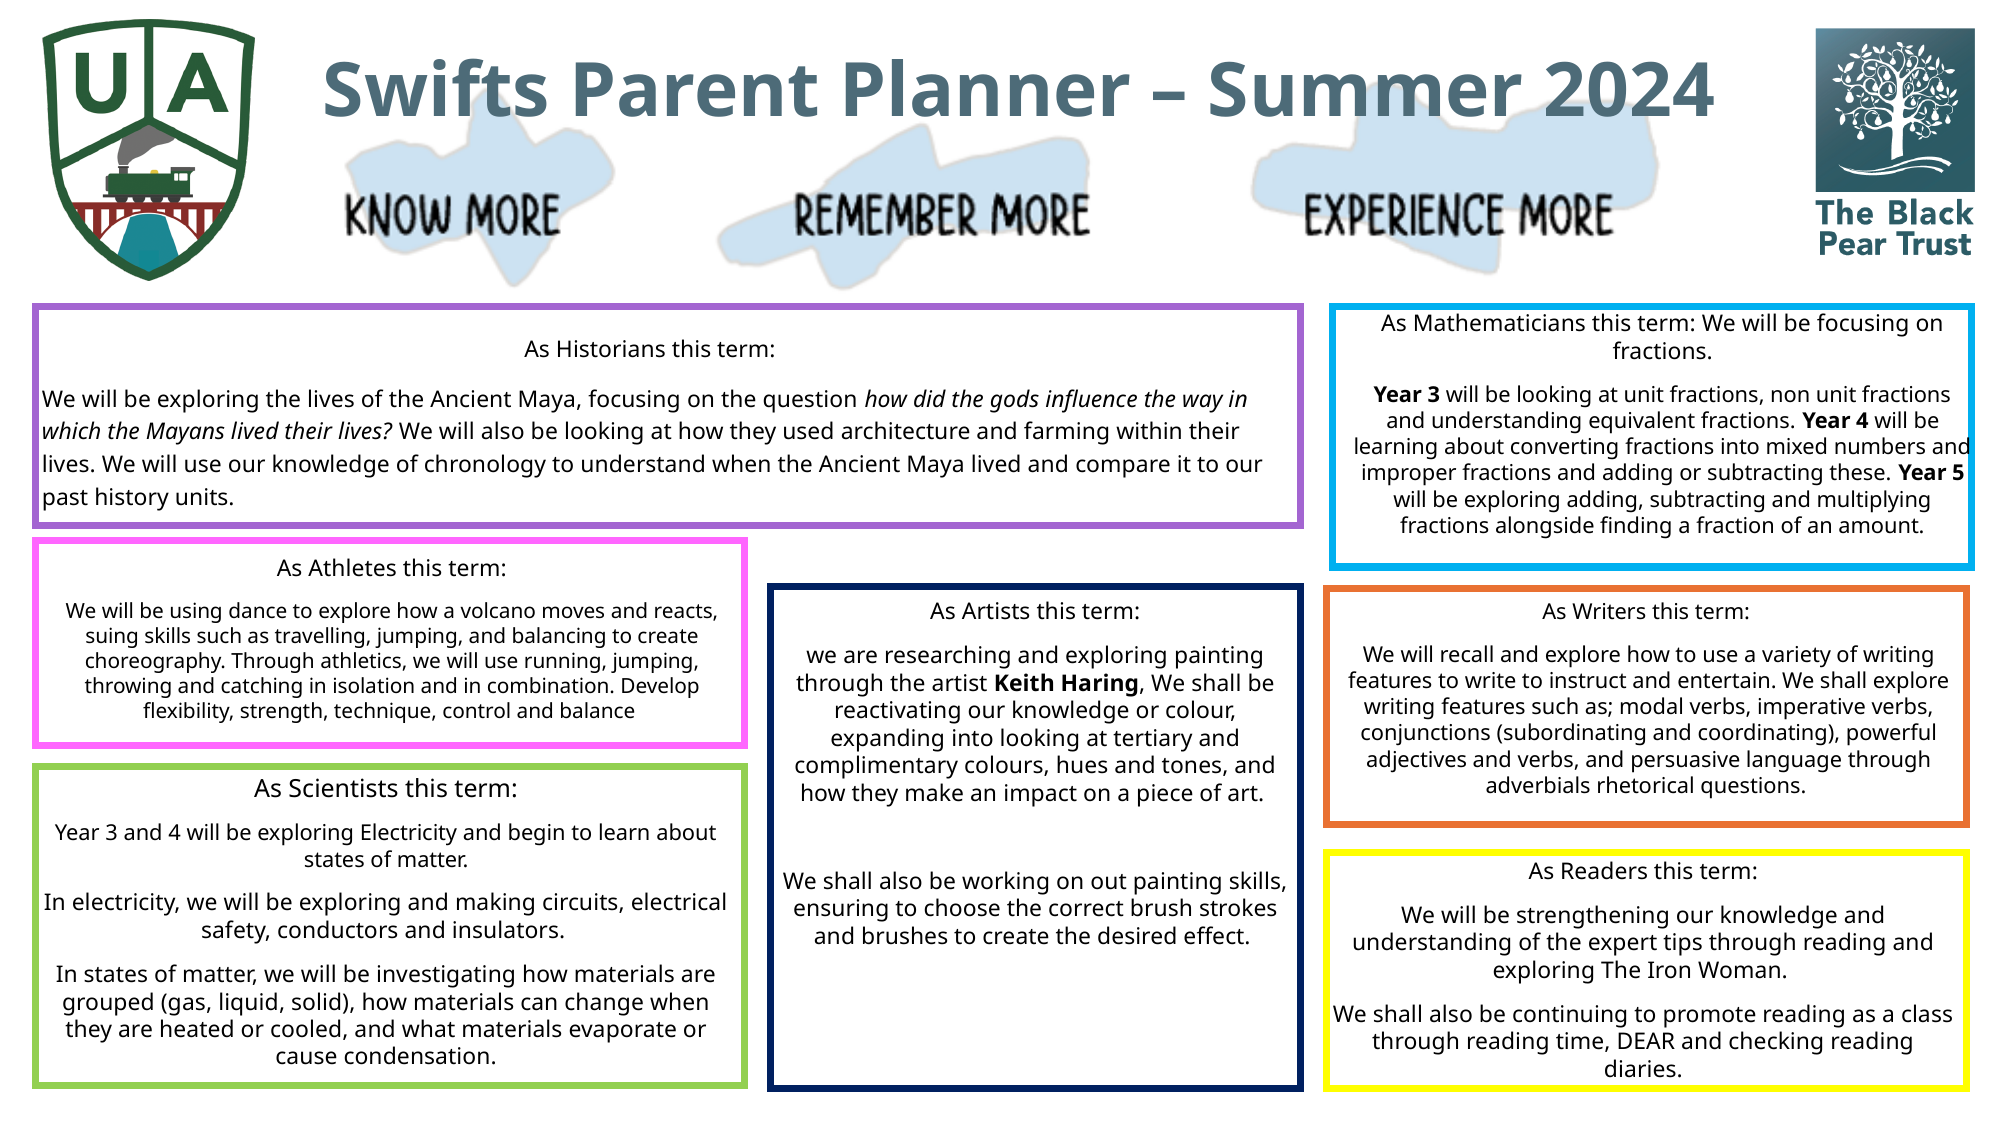

Swifts Parent Planner – Summer 2024
As Mathematicians this term: We will be focusing on fractions.
Year 3 will be looking at unit fractions, non unit fractions and understanding equivalent fractions. Year 4 will be learning about converting fractions into mixed numbers and improper fractions and adding or subtracting these. Year 5 will be exploring adding, subtracting and multiplying fractions alongside finding a fraction of an amount.
As Historians this term:
We will be exploring the lives of the Ancient Maya, focusing on the question how did the gods influence the way in which the Mayans lived their lives? We will also be looking at how they used architecture and farming within their lives. We will use our knowledge of chronology to understand when the Ancient Maya lived and compare it to our past history units.
As Athletes this term:
We will be using dance to explore how a volcano moves and reacts, suing skills such as travelling, jumping, and balancing to create choreography. Through athletics, we will use running, jumping, throwing and catching in isolation and in combination. Develop flexibility, strength, technique, control and balance
As Artists this term:
we are researching and exploring painting through the artist Keith Haring, We shall be reactivating our knowledge or colour, expanding into looking at tertiary and complimentary colours, hues and tones, and how they make an impact on a piece of art.
We shall also be working on out painting skills, ensuring to choose the correct brush strokes and brushes to create the desired effect.
As Writers this term:
We will recall and explore how to use a variety of writing features to write to instruct and entertain. We shall explore writing features such as; modal verbs, imperative verbs, conjunctions (subordinating and coordinating), powerful adjectives and verbs, and persuasive language through adverbials rhetorical questions.
As Scientists this term:
Year 3 and 4 will be exploring Electricity and begin to learn about states of matter.
In electricity, we will be exploring and making circuits, electrical safety, conductors and insulators.
In states of matter, we will be investigating how materials are grouped (gas, liquid, solid), how materials can change when they are heated or cooled, and what materials evaporate or cause condensation.
As Readers this term:
We will be strengthening our knowledge and understanding of the expert tips through reading and exploring The Iron Woman.
We shall also be continuing to promote reading as a class through reading time, DEAR and checking reading diaries.